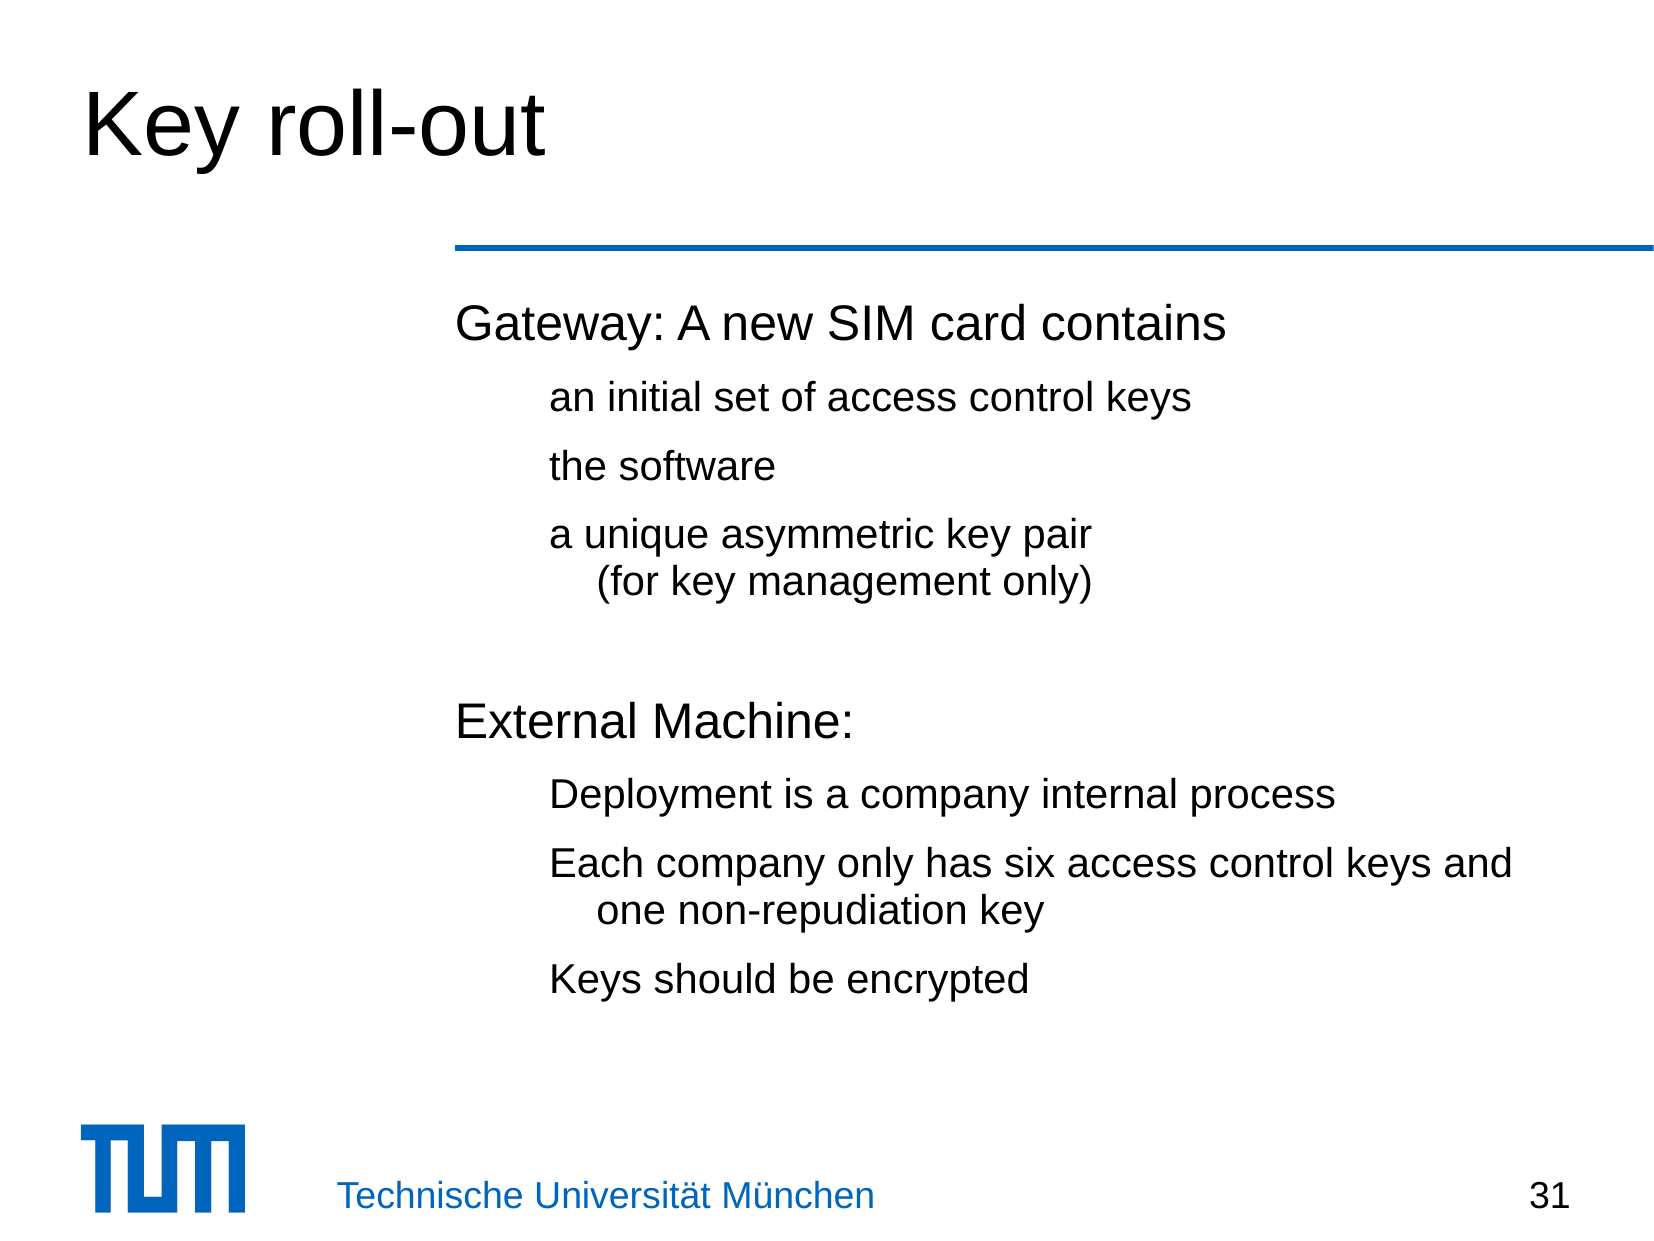

# Key roll-out
Gateway: A new SIM card contains
an initial set of access control keys
the software
a unique asymmetric key pair
(for key management only)
External Machine:
Deployment is a company internal process
Each company only has six access control keys and one non-repudiation key
Keys should be encrypted
31